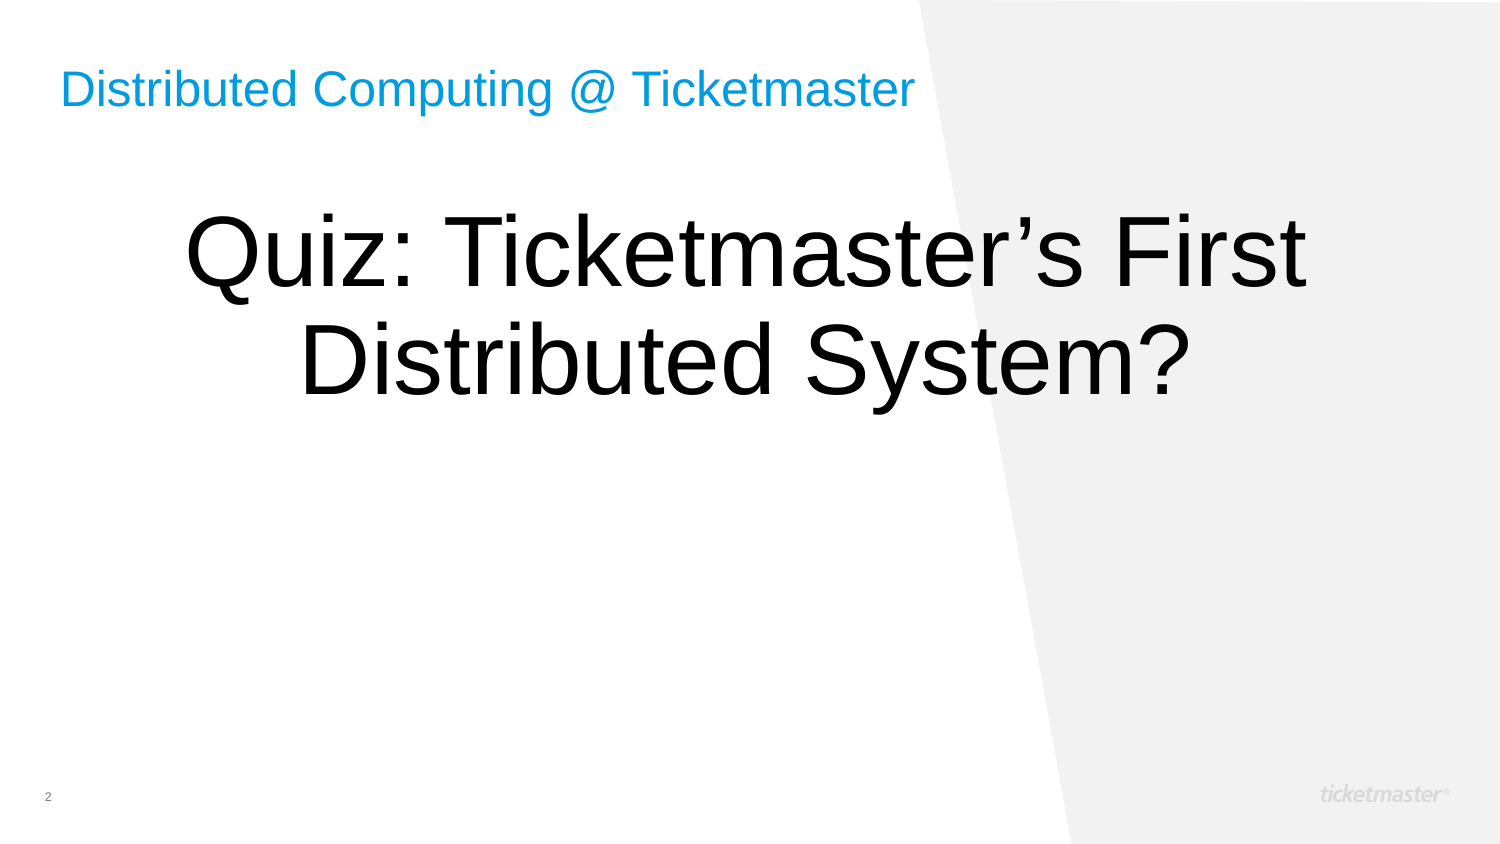

# Distributed Computing @ Ticketmaster
Quiz: Ticketmaster’s First Distributed System?